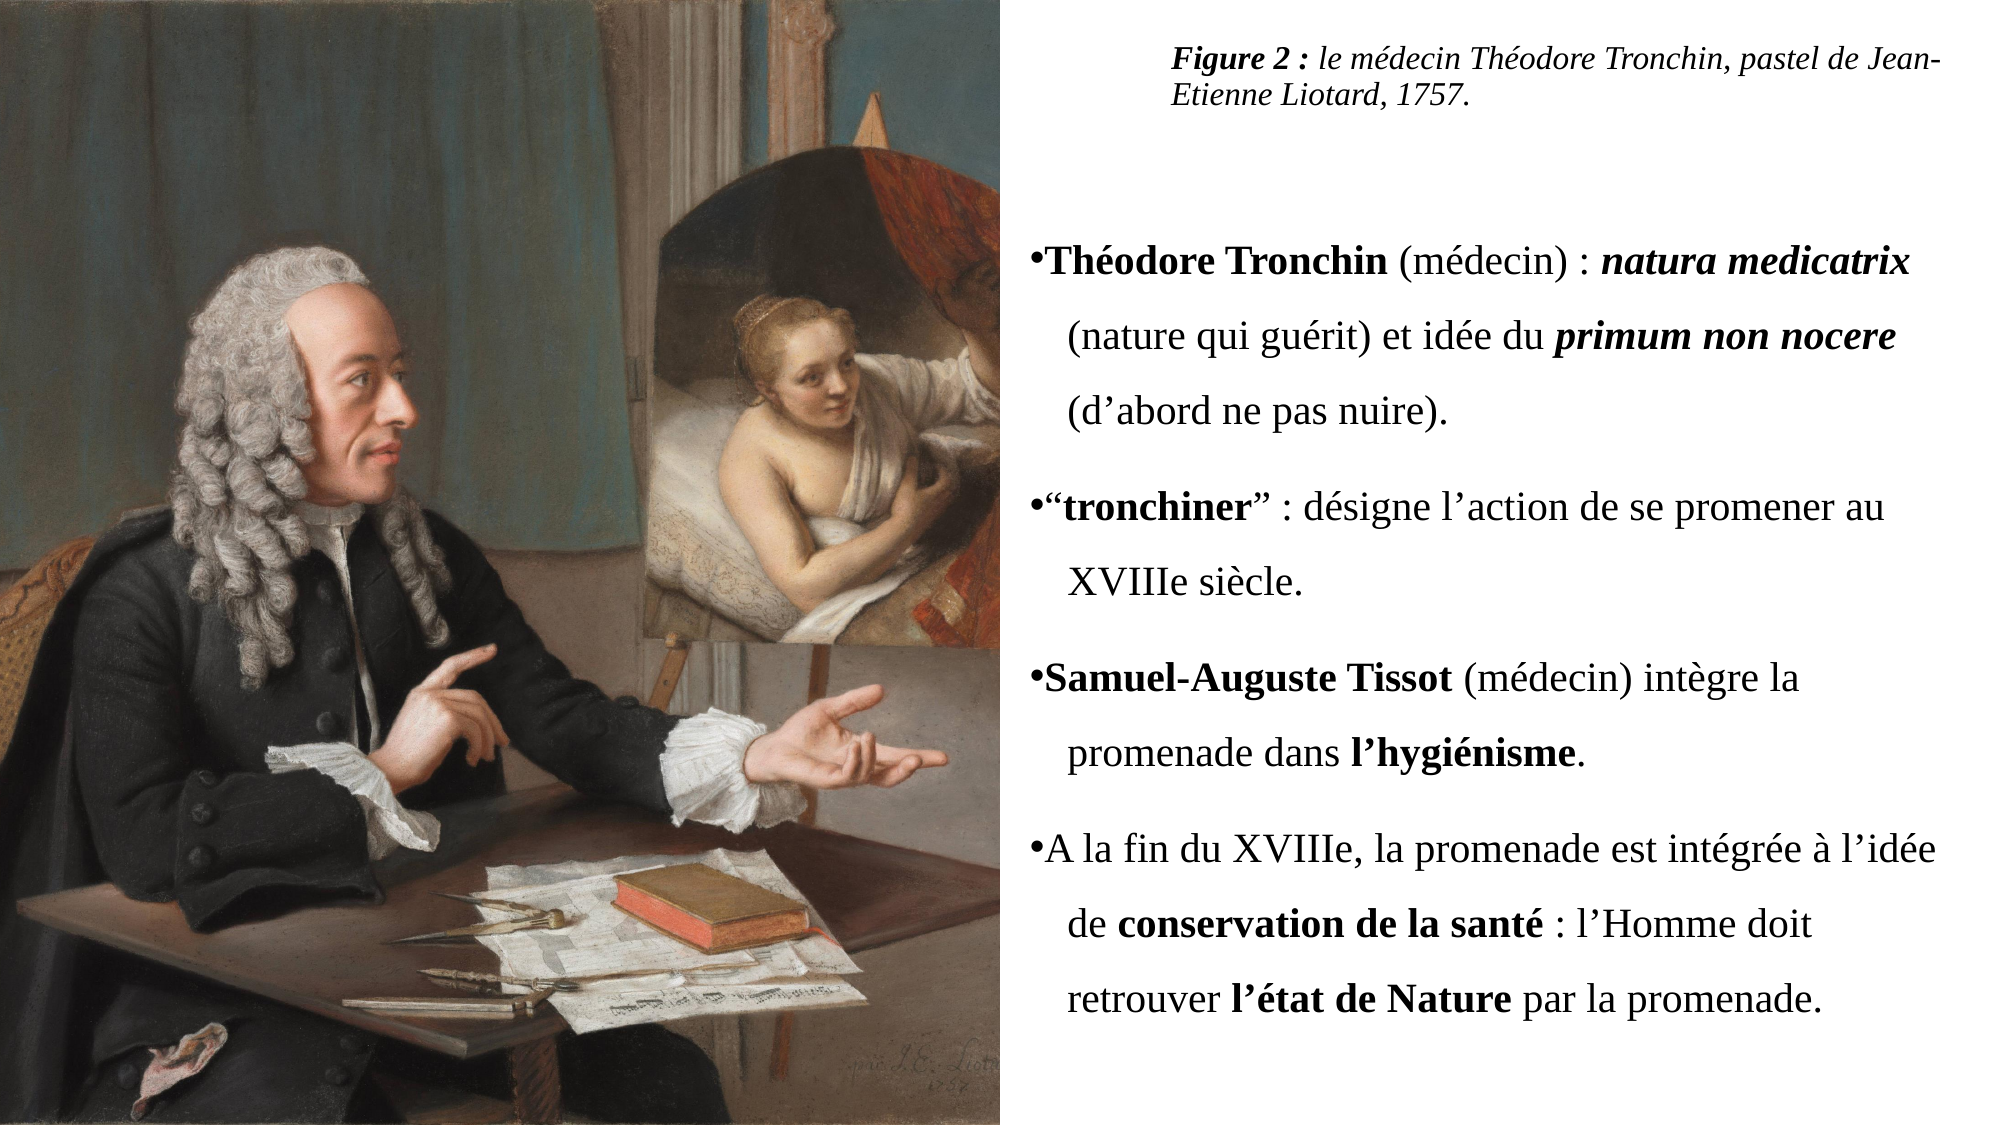

# Figure 2 : le médecin Théodore Tronchin, pastel de Jean-Etienne Liotard, 1757.
Théodore Tronchin (médecin) : natura medicatrix (nature qui guérit) et idée du primum non nocere (d’abord ne pas nuire).
“tronchiner” : désigne l’action de se promener au XVIIIe siècle.
Samuel-Auguste Tissot (médecin) intègre la promenade dans l’hygiénisme.
A la fin du XVIIIe, la promenade est intégrée à l’idée de conservation de la santé : l’Homme doit retrouver l’état de Nature par la promenade.